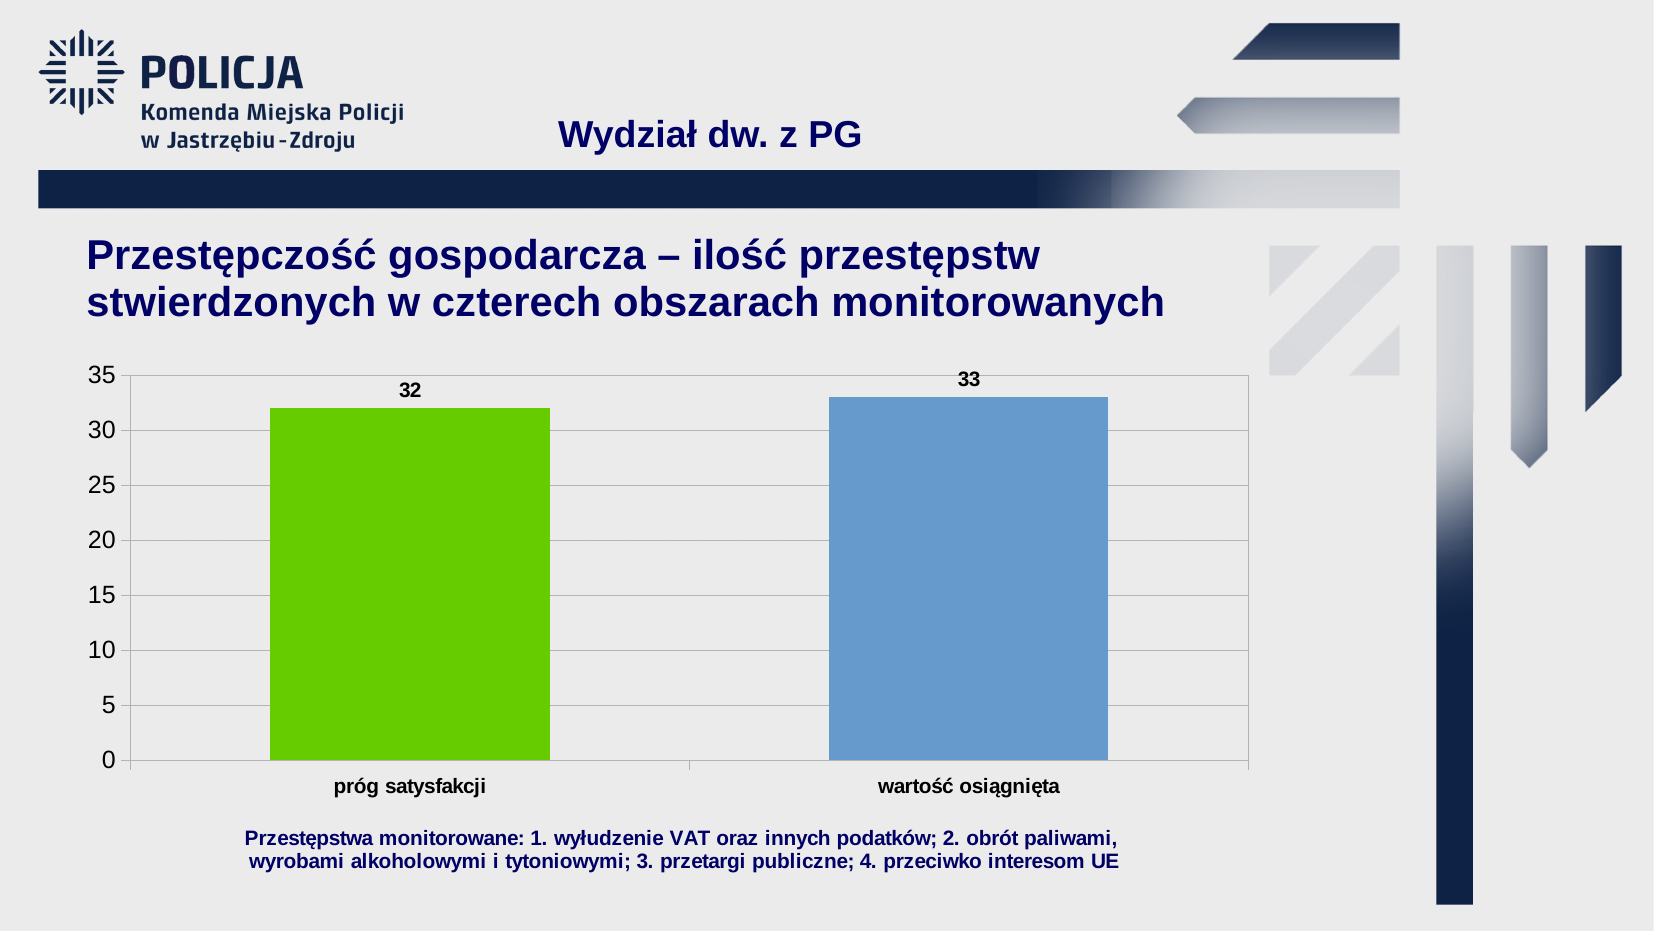

Wydział dw. z PG
Przestępczość gospodarcza – ilość przestępstw stwierdzonych w czterech obszarach monitorowanych
### Chart: Przestępstwa monitorowane: 1. wyłudzenie VAT oraz innych podatków; 2. obrót paliwami,
wyrobami alkoholowymi i tytoniowymi; 3. przetargi publiczne; 4. przeciwko interesom UE
| Category | 2018 |
|---|---|
| próg satysfakcji | 32.0 |
| wartość osiągnięta | 33.0 |